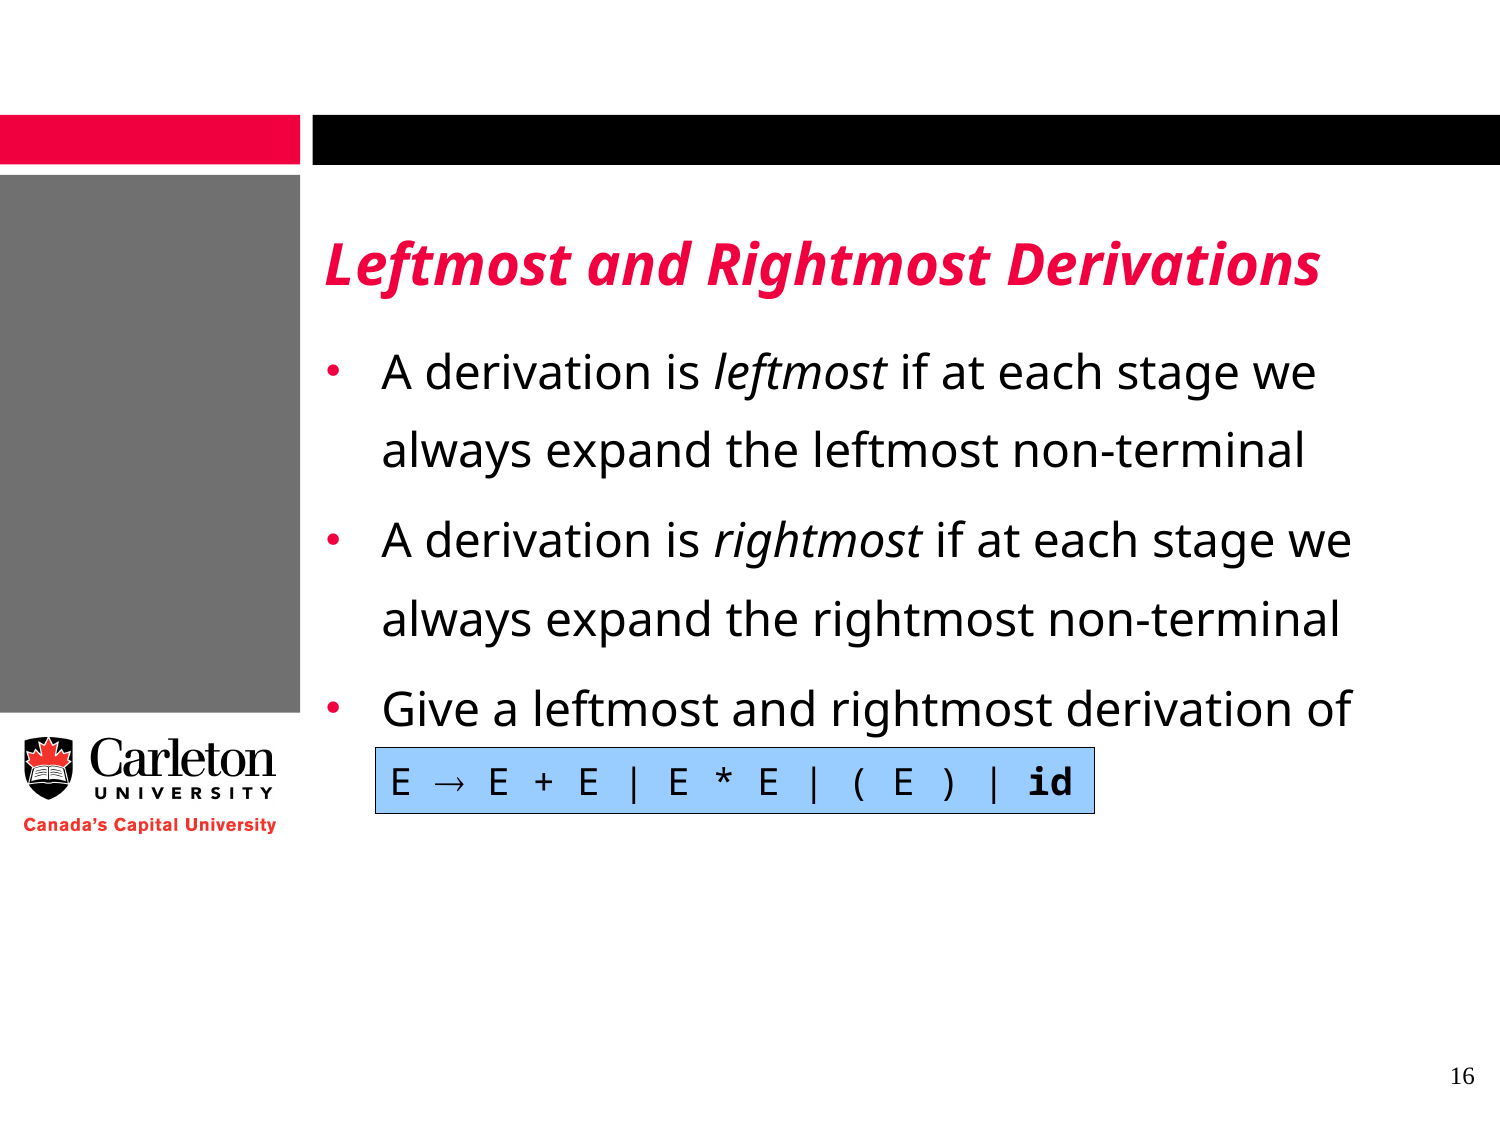

# Leftmost and Rightmost Derivations
A derivation is leftmost if at each stage we always expand the leftmost non-terminal
A derivation is rightmost if at each stage we always expand the rightmost non-terminal
Give a leftmost and rightmost derivation of
id * id + id
E  E + E | E * E | ( E ) | id
16